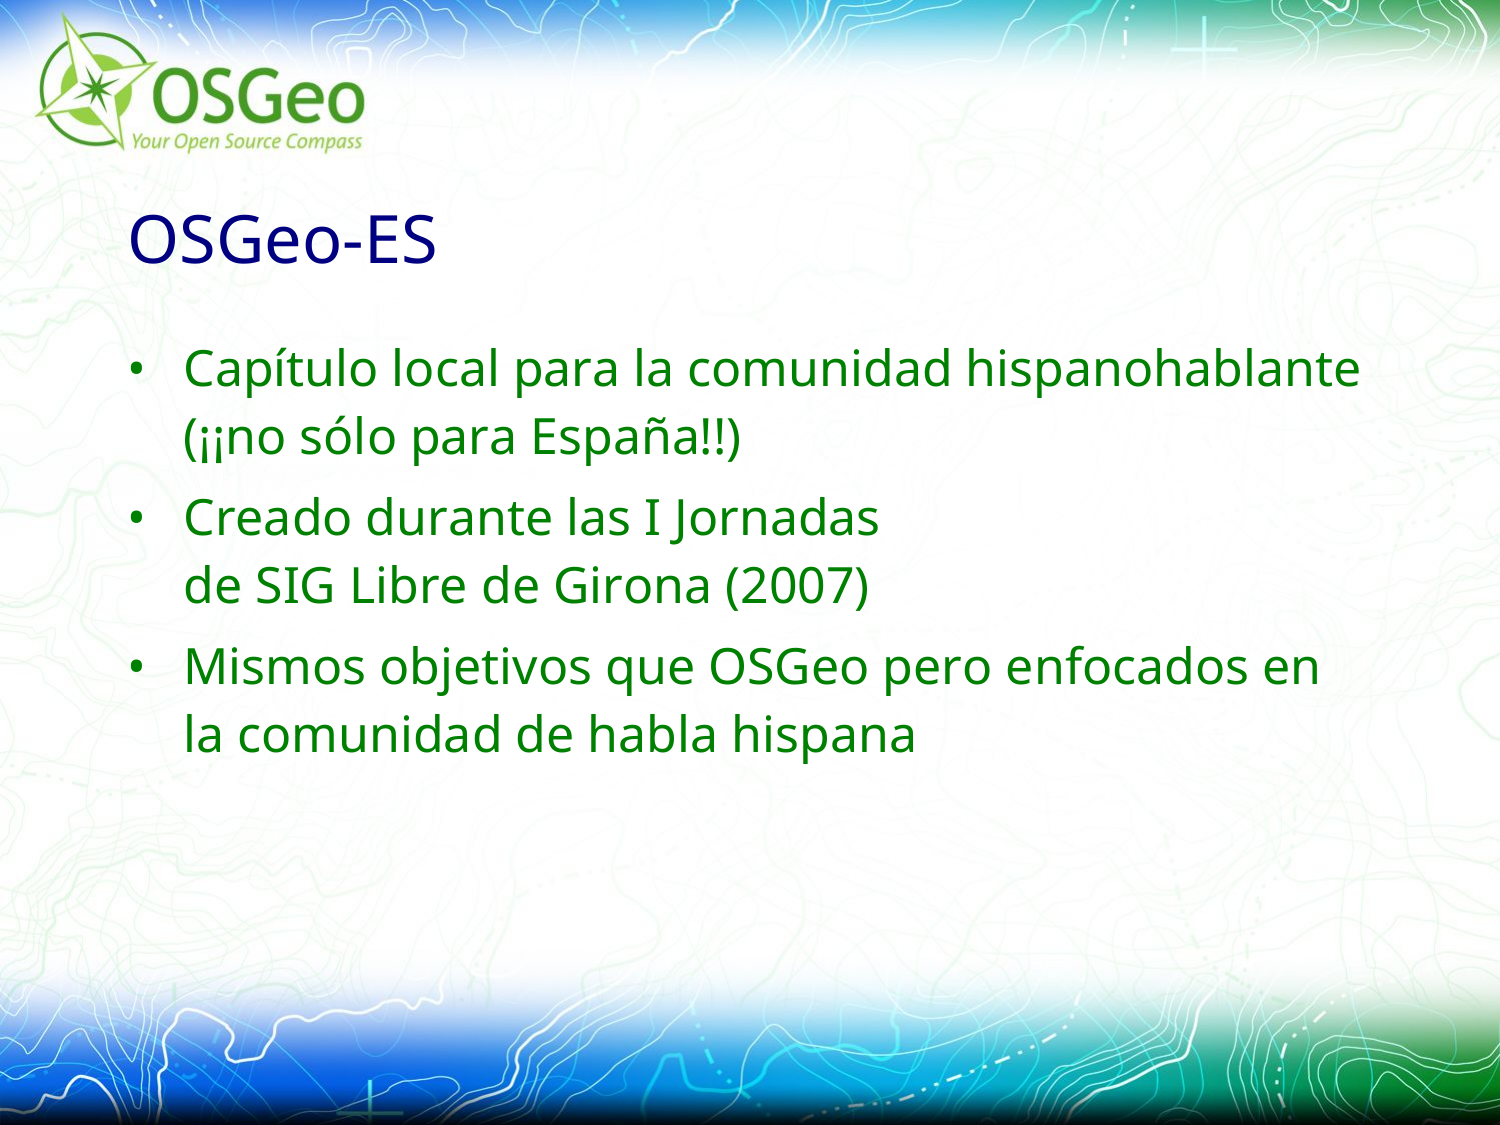

# OSGeo-ES
Capítulo local para la comunidad hispanohablante (¡¡no sólo para España!!)
Creado durante las I Jornadas
de SIG Libre de Girona (2007)
Mismos objetivos que OSGeo pero enfocados en la comunidad de habla hispana